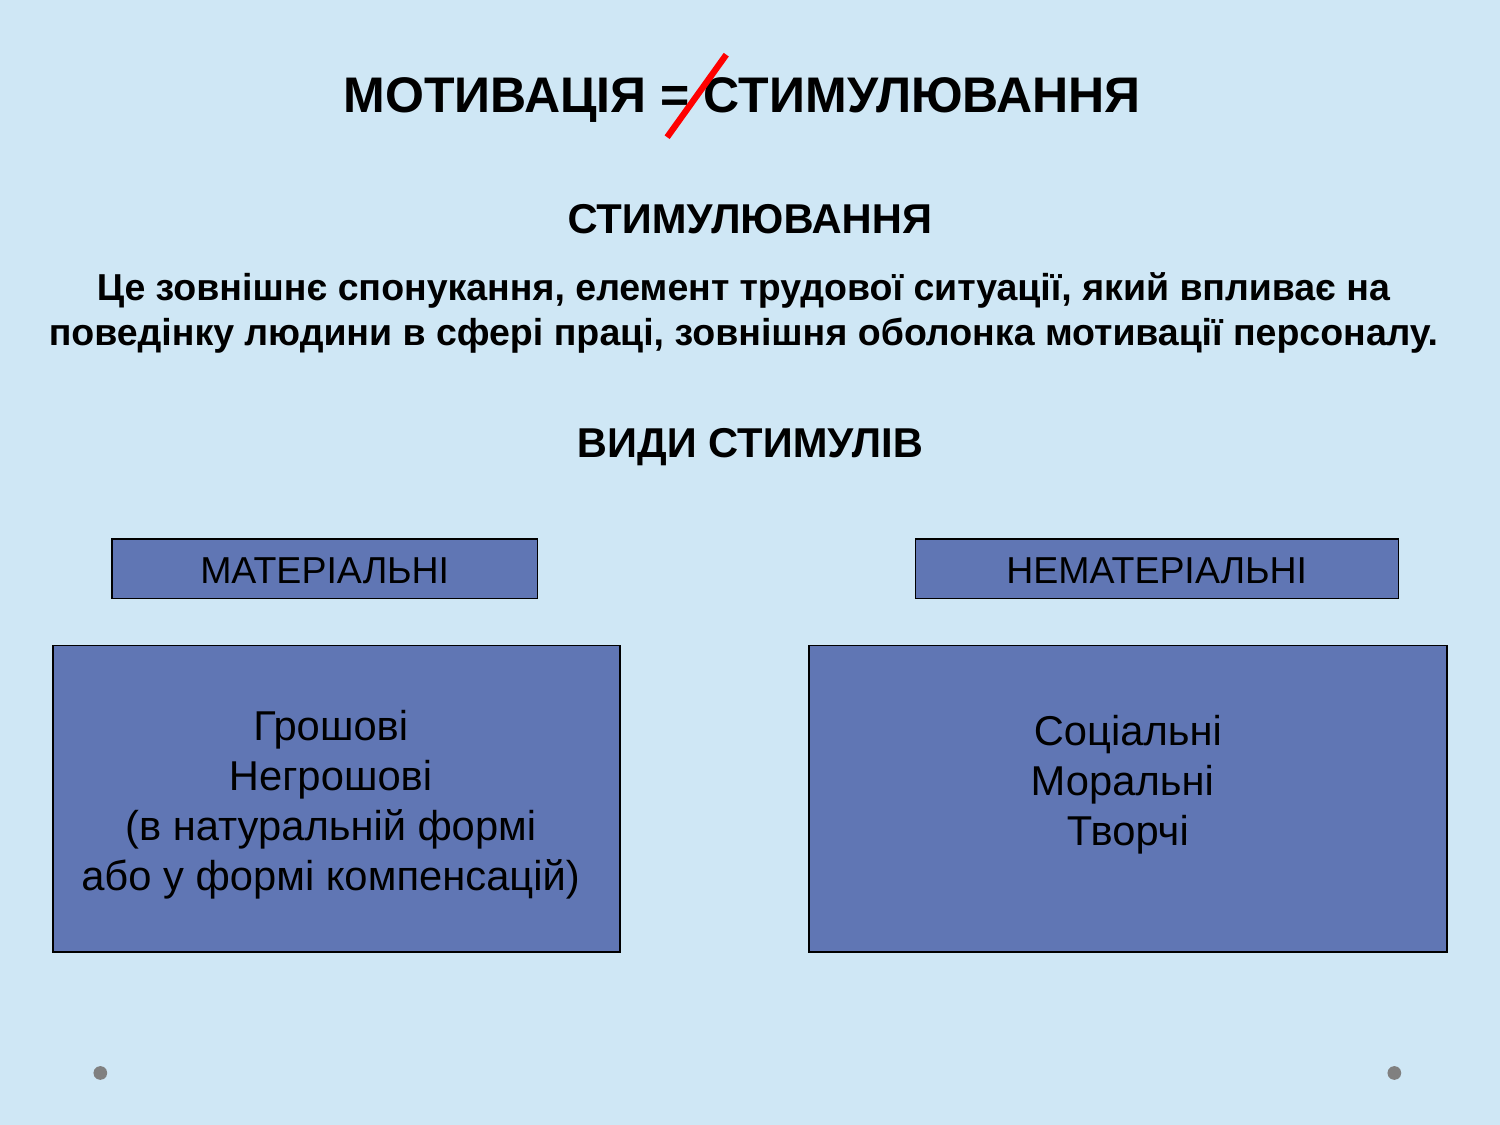

МОТИВАЦІЯ = СТИМУЛЮВАННЯ
СТИМУЛЮВАННЯ
Це зовнішнє спонукання, елемент трудової ситуації, який впливає на поведінку людини в сфері праці, зовнішня оболонка мотивації персоналу.
ВИДИ СТИМУЛІВ
МАТЕРІАЛЬНІ
НЕМАТЕРІАЛЬНІ
Грошові
Негрошові
(в натуральній формі
або у формі компенсацій)
Соціальні
Моральні
Творчі